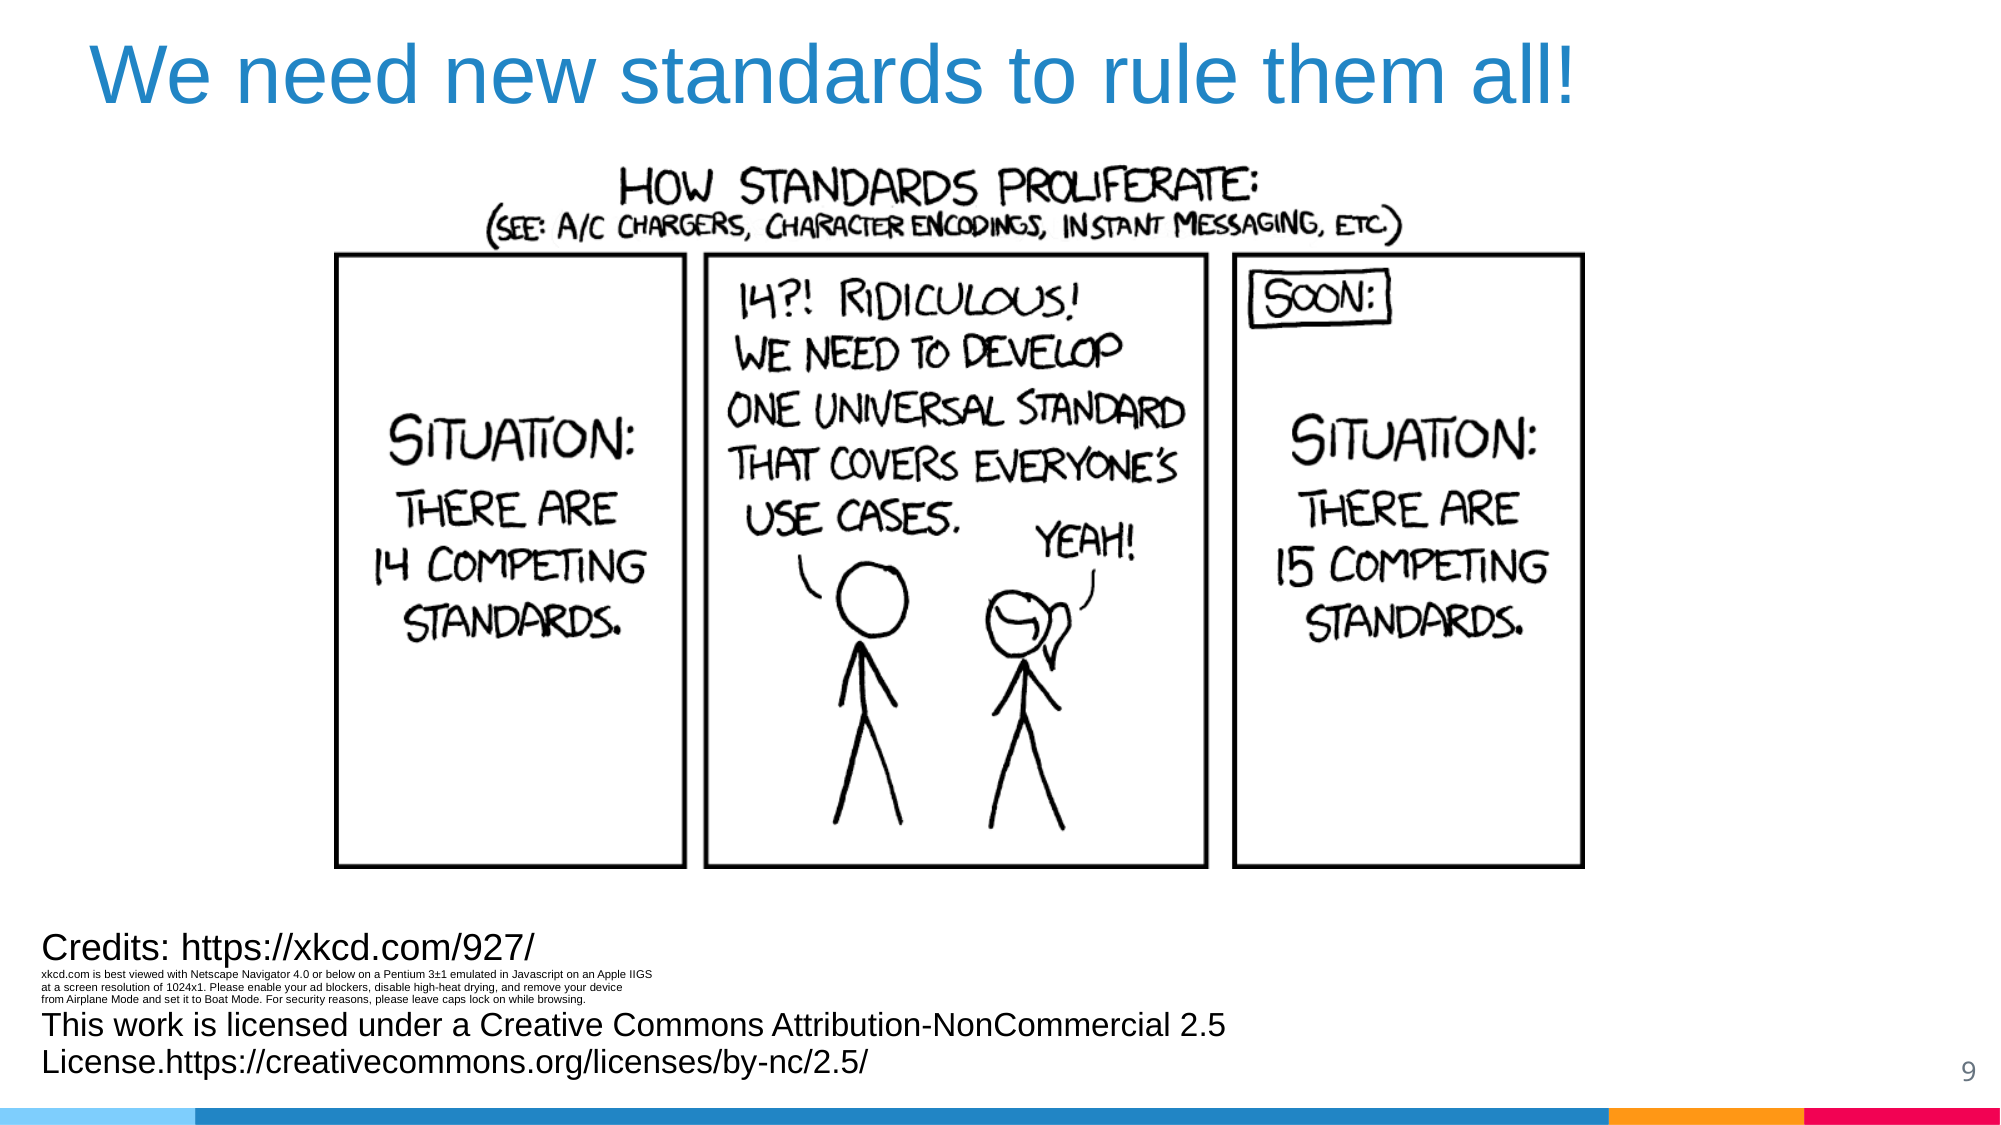

We need new standards to rule them all!
Credit https://xkcd.com/927/
Credits: https://xkcd.com/927/
xkcd.com is best viewed with Netscape Navigator 4.0 or below on a Pentium 3±1 emulated in Javascript on an Apple IIGS
at a screen resolution of 1024x1. Please enable your ad blockers, disable high-heat drying, and remove your device
from Airplane Mode and set it to Boat Mode. For security reasons, please leave caps lock on while browsing.
This work is licensed under a Creative Commons Attribution-NonCommercial 2.5 License.https://creativecommons.org/licenses/by-nc/2.5/